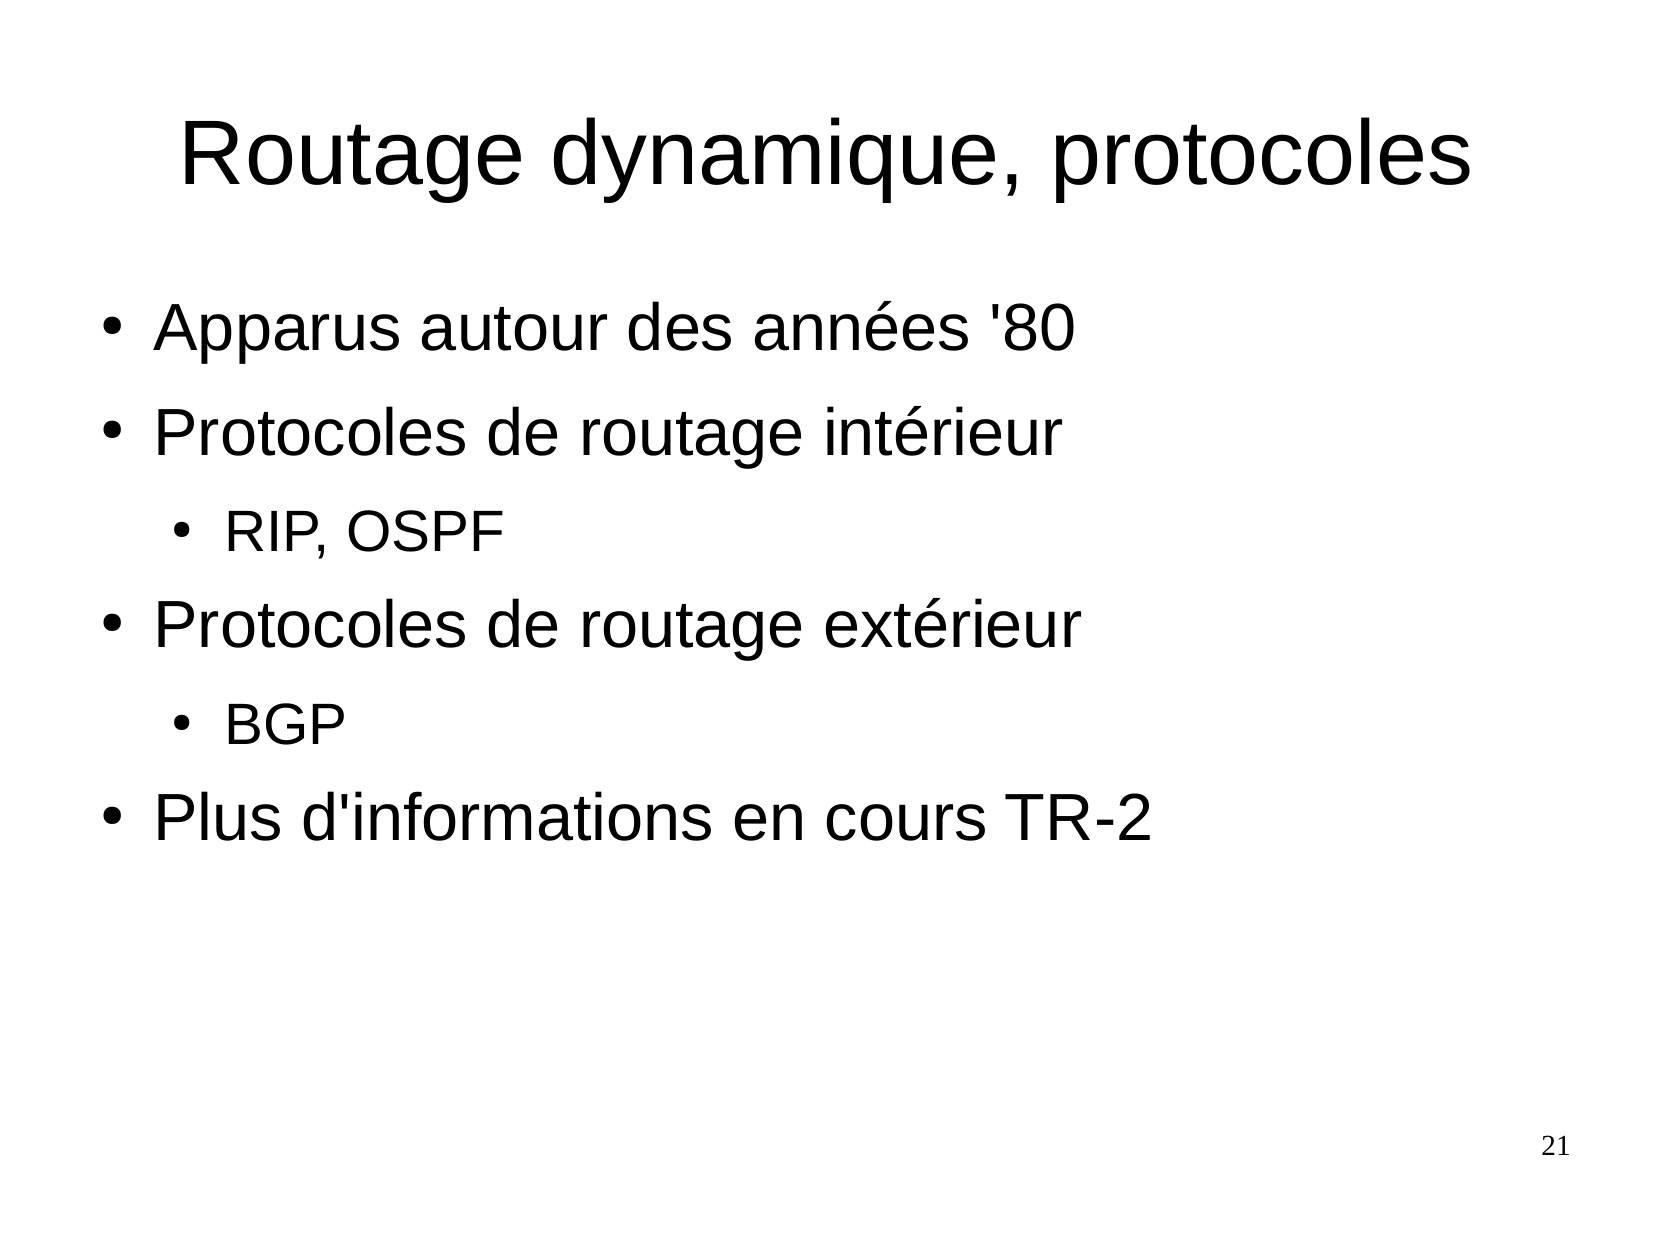

# Routage dynamique, protocoles
Apparus autour des années '80
Protocoles de routage intérieur
RIP, OSPF
Protocoles de routage extérieur
BGP
Plus d'informations en cours TR-2
21